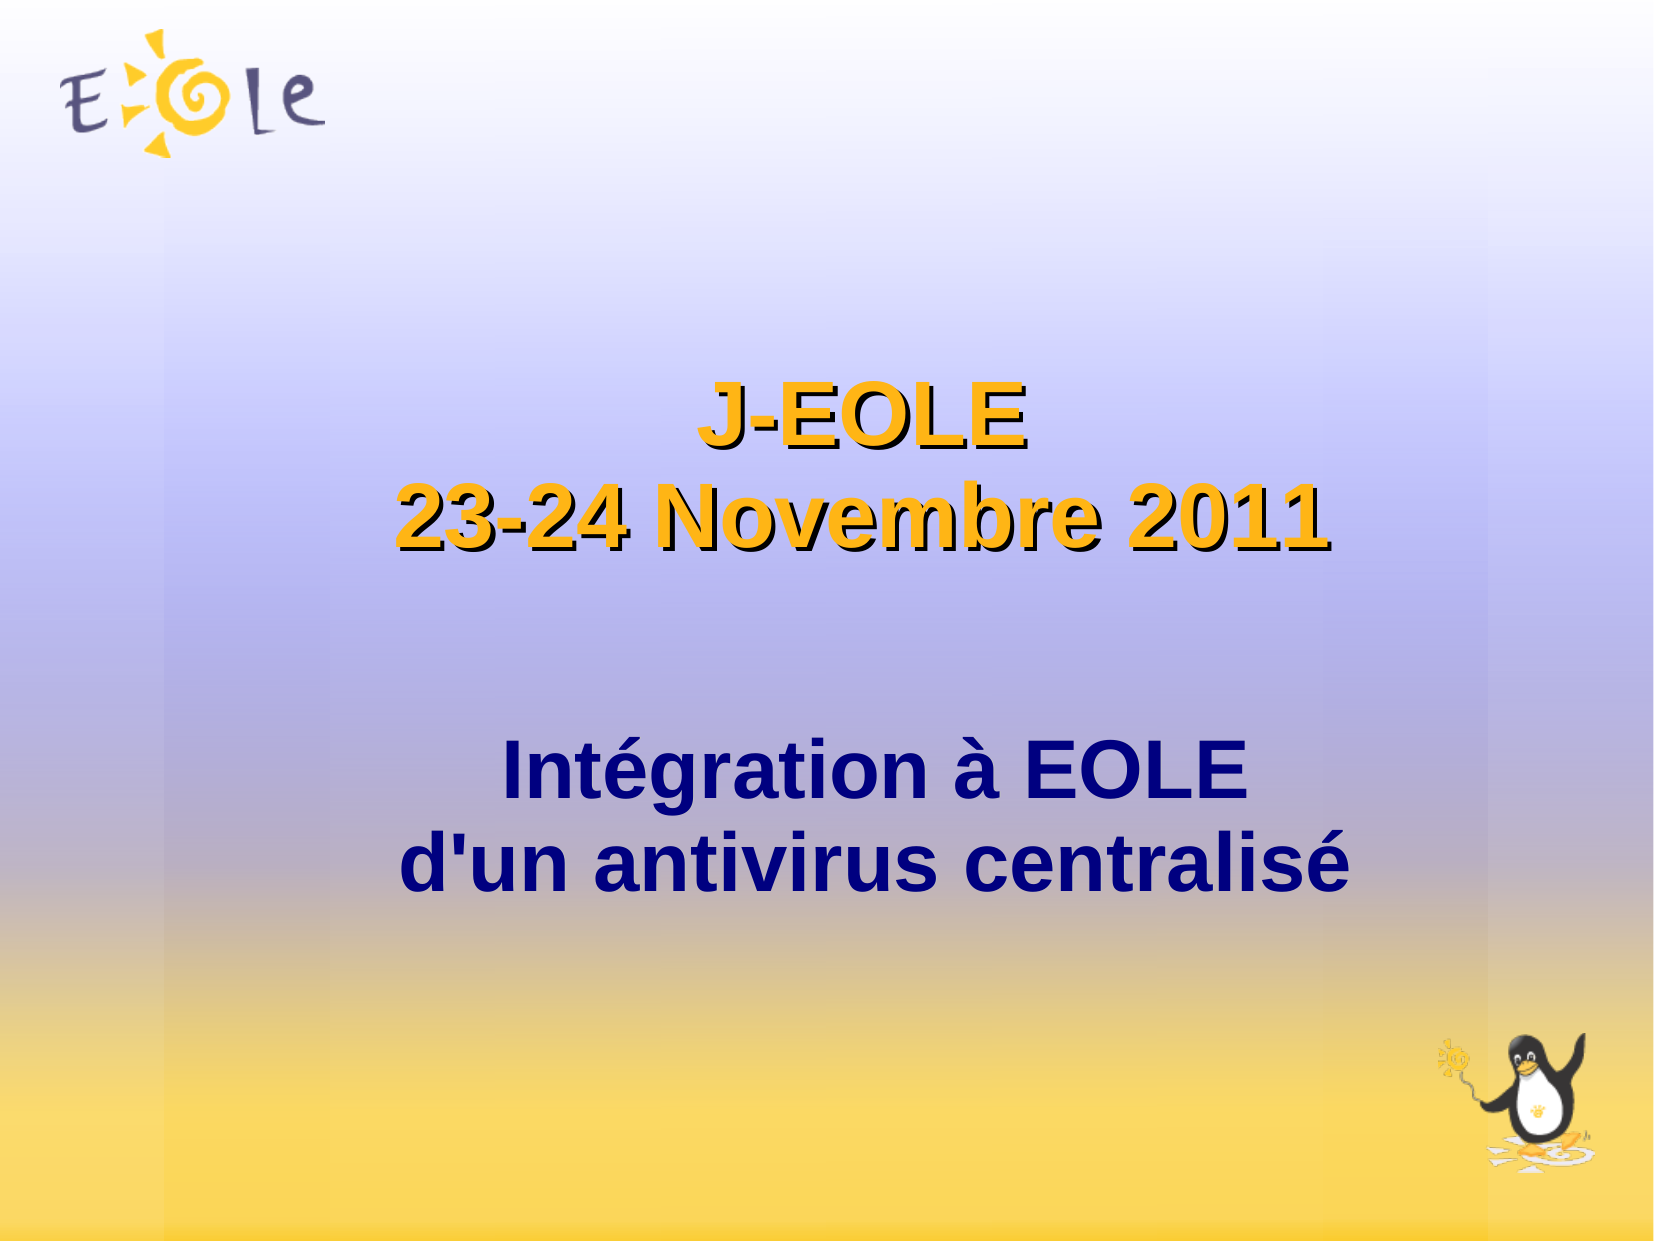

# J-EOLE 23-24 Novembre 2011
Intégration à EOLE
d'un antivirus centralisé